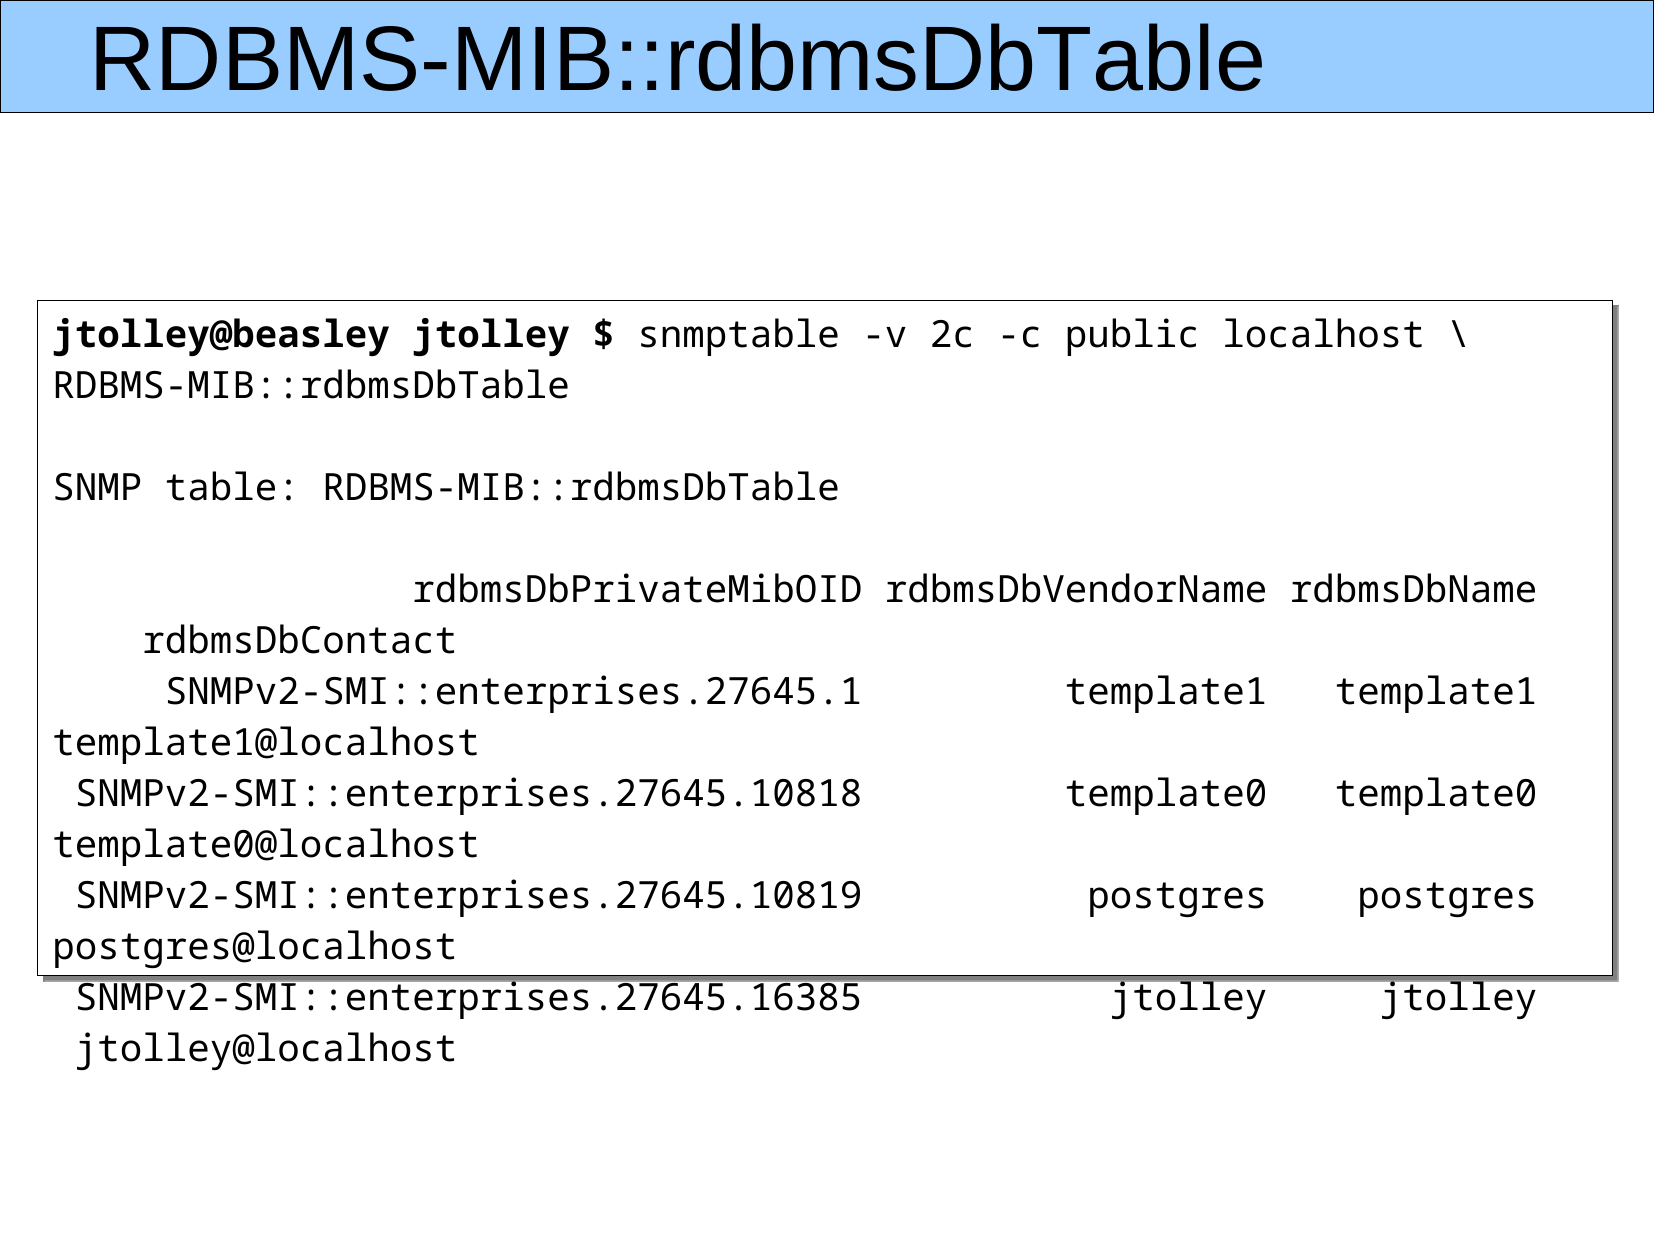

RDBMS-MIB::rdbmsDbTable
jtolley@beasley jtolley $ snmptable -v 2c -c public localhost \
RDBMS-MIB::rdbmsDbTable
SNMP table: RDBMS-MIB::rdbmsDbTable
 rdbmsDbPrivateMibOID rdbmsDbVendorName rdbmsDbName rdbmsDbContact
 SNMPv2-SMI::enterprises.27645.1 template1 template1 template1@localhost
 SNMPv2-SMI::enterprises.27645.10818 template0 template0 template0@localhost
 SNMPv2-SMI::enterprises.27645.10819 postgres postgres postgres@localhost
 SNMPv2-SMI::enterprises.27645.16385 jtolley jtolley jtolley@localhost